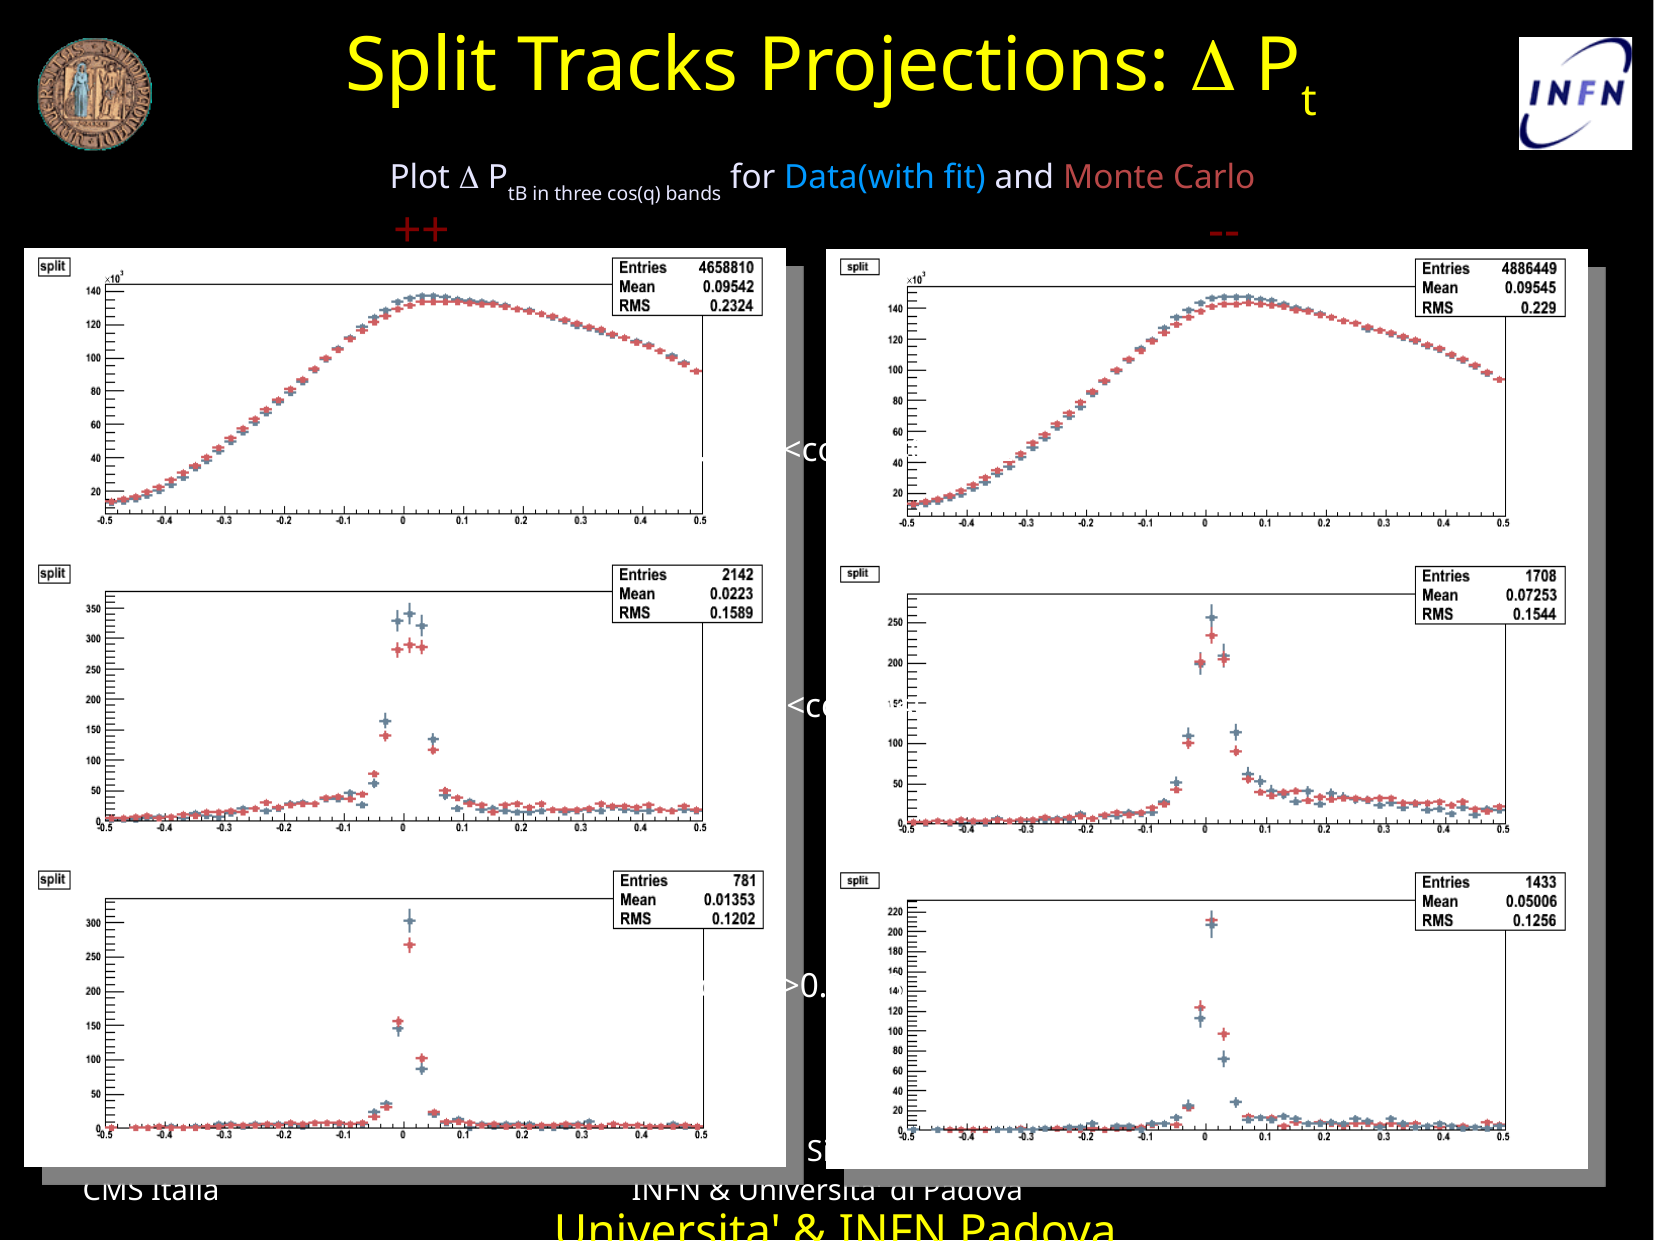

# Split Tracks Projections: D Pt
Plot D PtB in three cos(q) bands for Data(with fit) and Monte Carlo
++
--
 a) 0.9991<cos(q)<0.9992
 b) 0.9999<cos(q)<0.9998
 c) cos(q) >0.9998
CMS Tracking Meeting
30